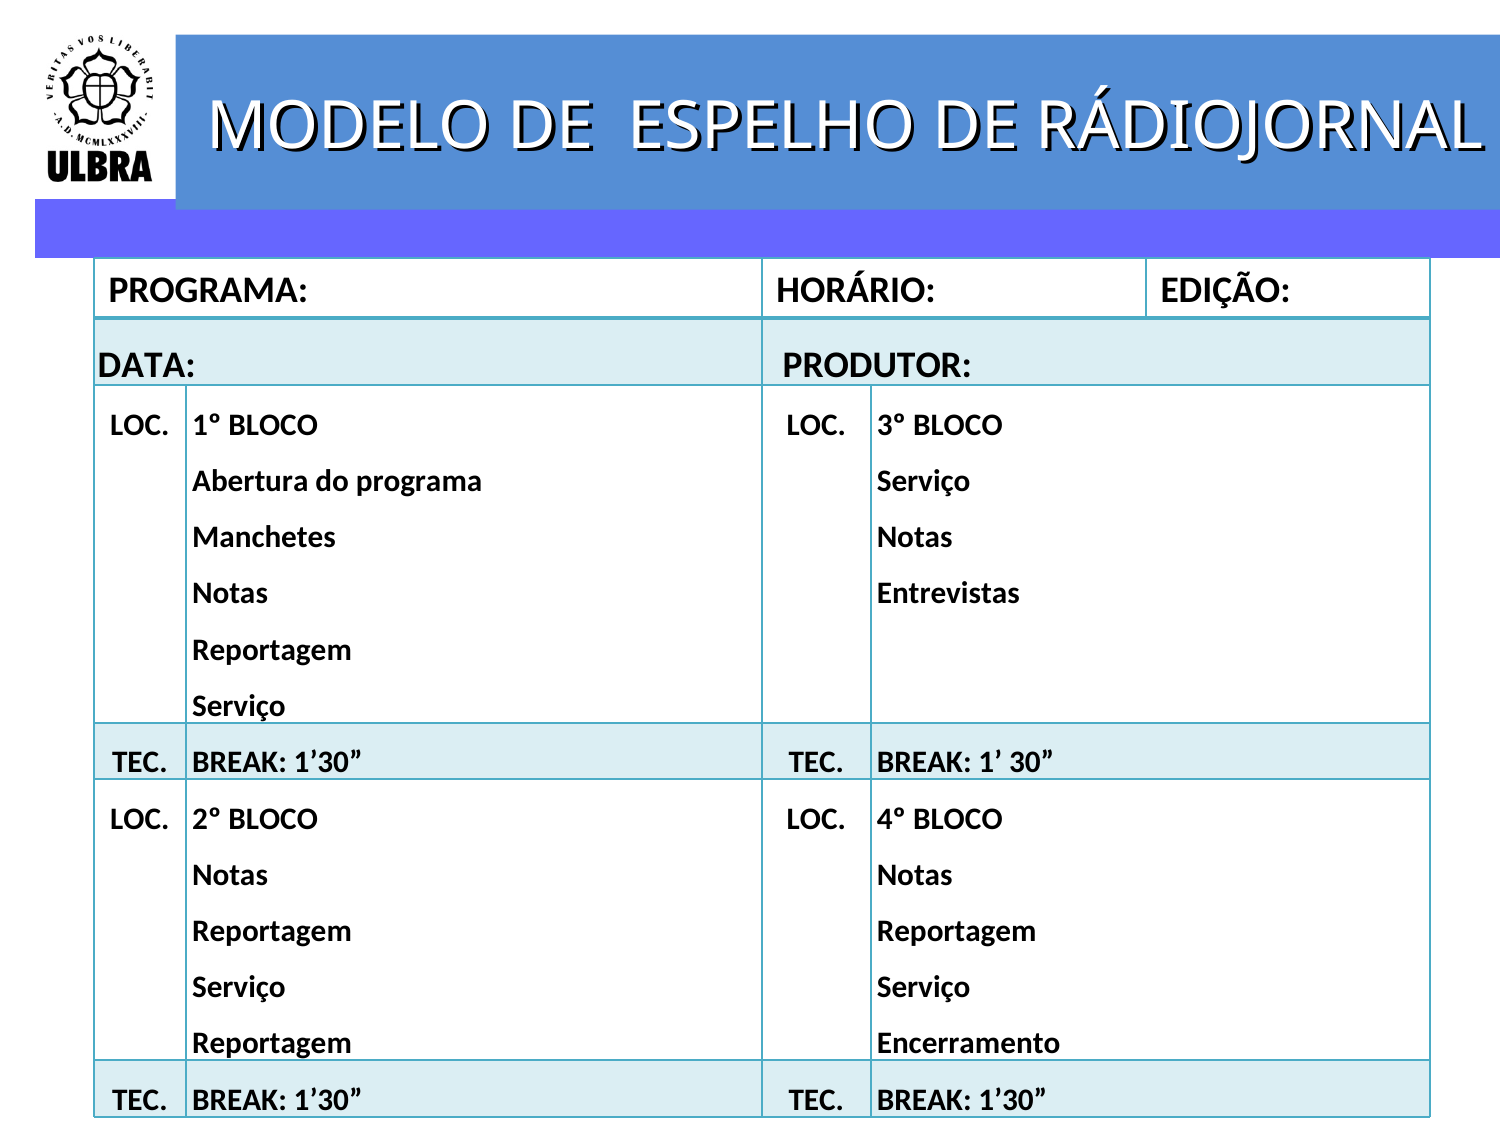

# MODELO DE ESPELHO DE RÁDIOJORNAL
PROGRAMA:
HORÁRIO:
EDIÇÃO:
DATA:
 PRODUTOR:
LOC.
1º BLOCO
Abertura do programa
Manchetes
Notas
Reportagem
Serviço
LOC.
3º BLOCO
Serviço
Notas
Entrevistas
TEC.
BREAK: 1’30”
TEC.
BREAK: 1’ 30”
LOC.
2º BLOCO
Notas
Reportagem
Serviço
Reportagem
LOC.
4º BLOCO
Notas
Reportagem
Serviço
Encerramento
TEC.
BREAK: 1’30”
TEC.
BREAK: 1’30”